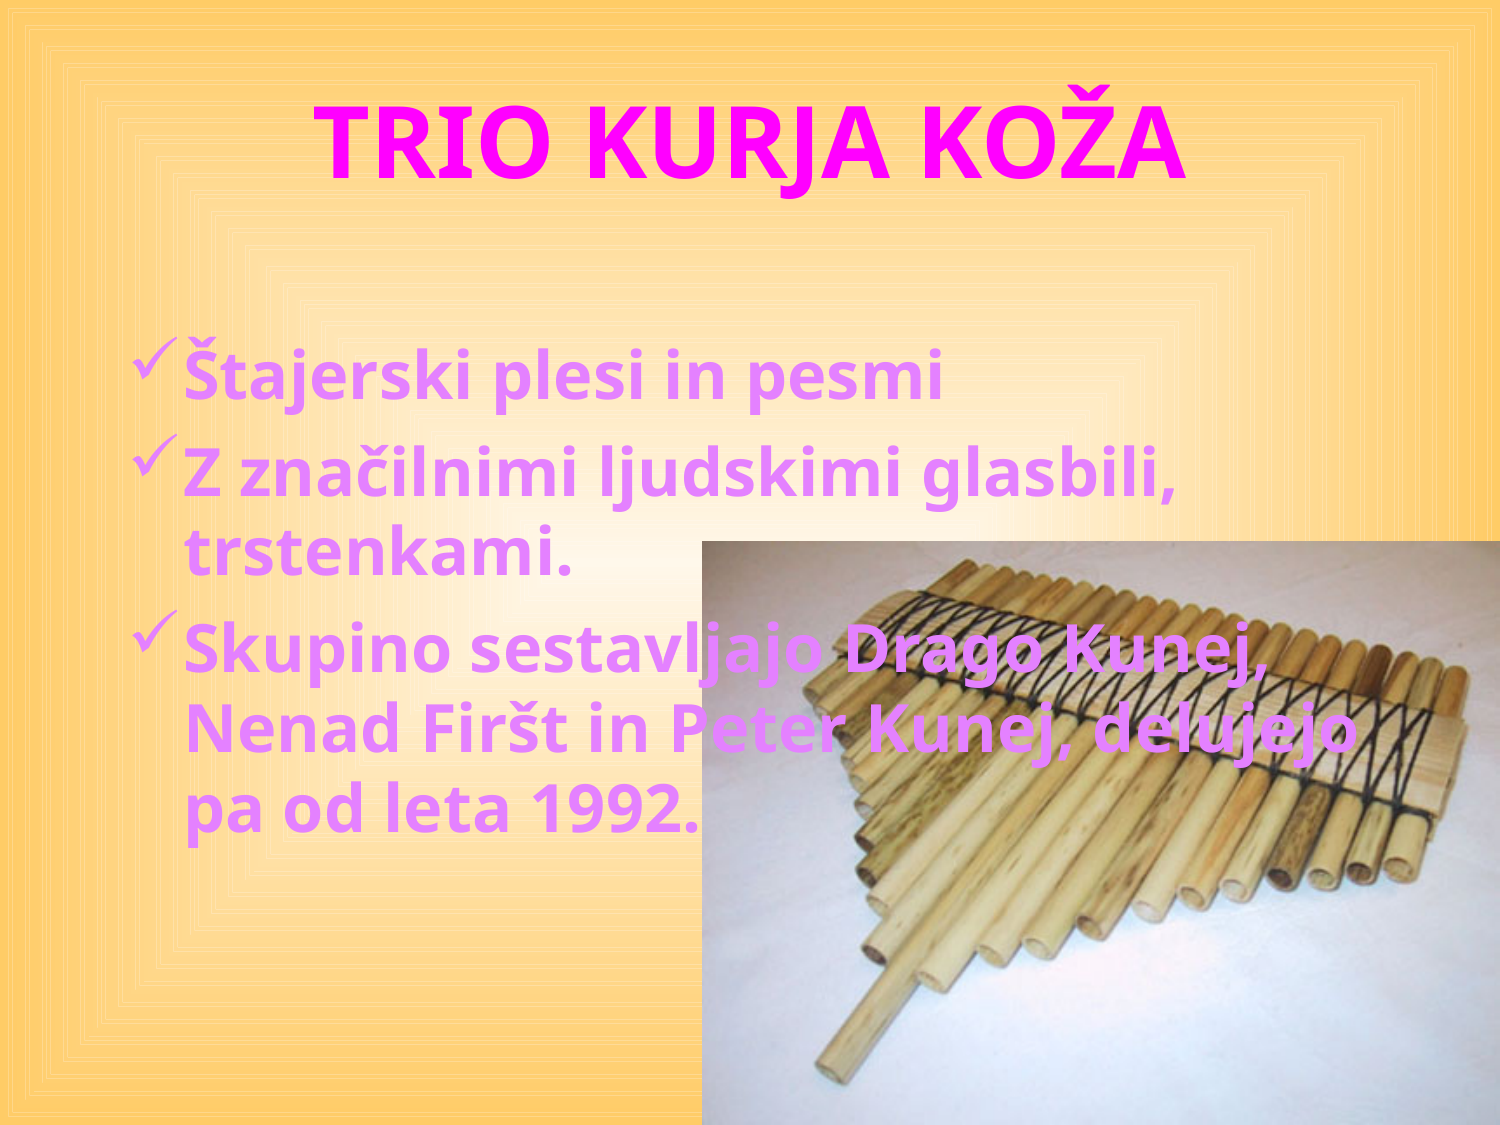

# TRIO KURJA KOŽA
Štajerski plesi in pesmi
Z značilnimi ljudskimi glasbili, trstenkami.
Skupino sestavljajo Drago Kunej, Nenad Firšt in Peter Kunej, delujejo pa od leta 1992.